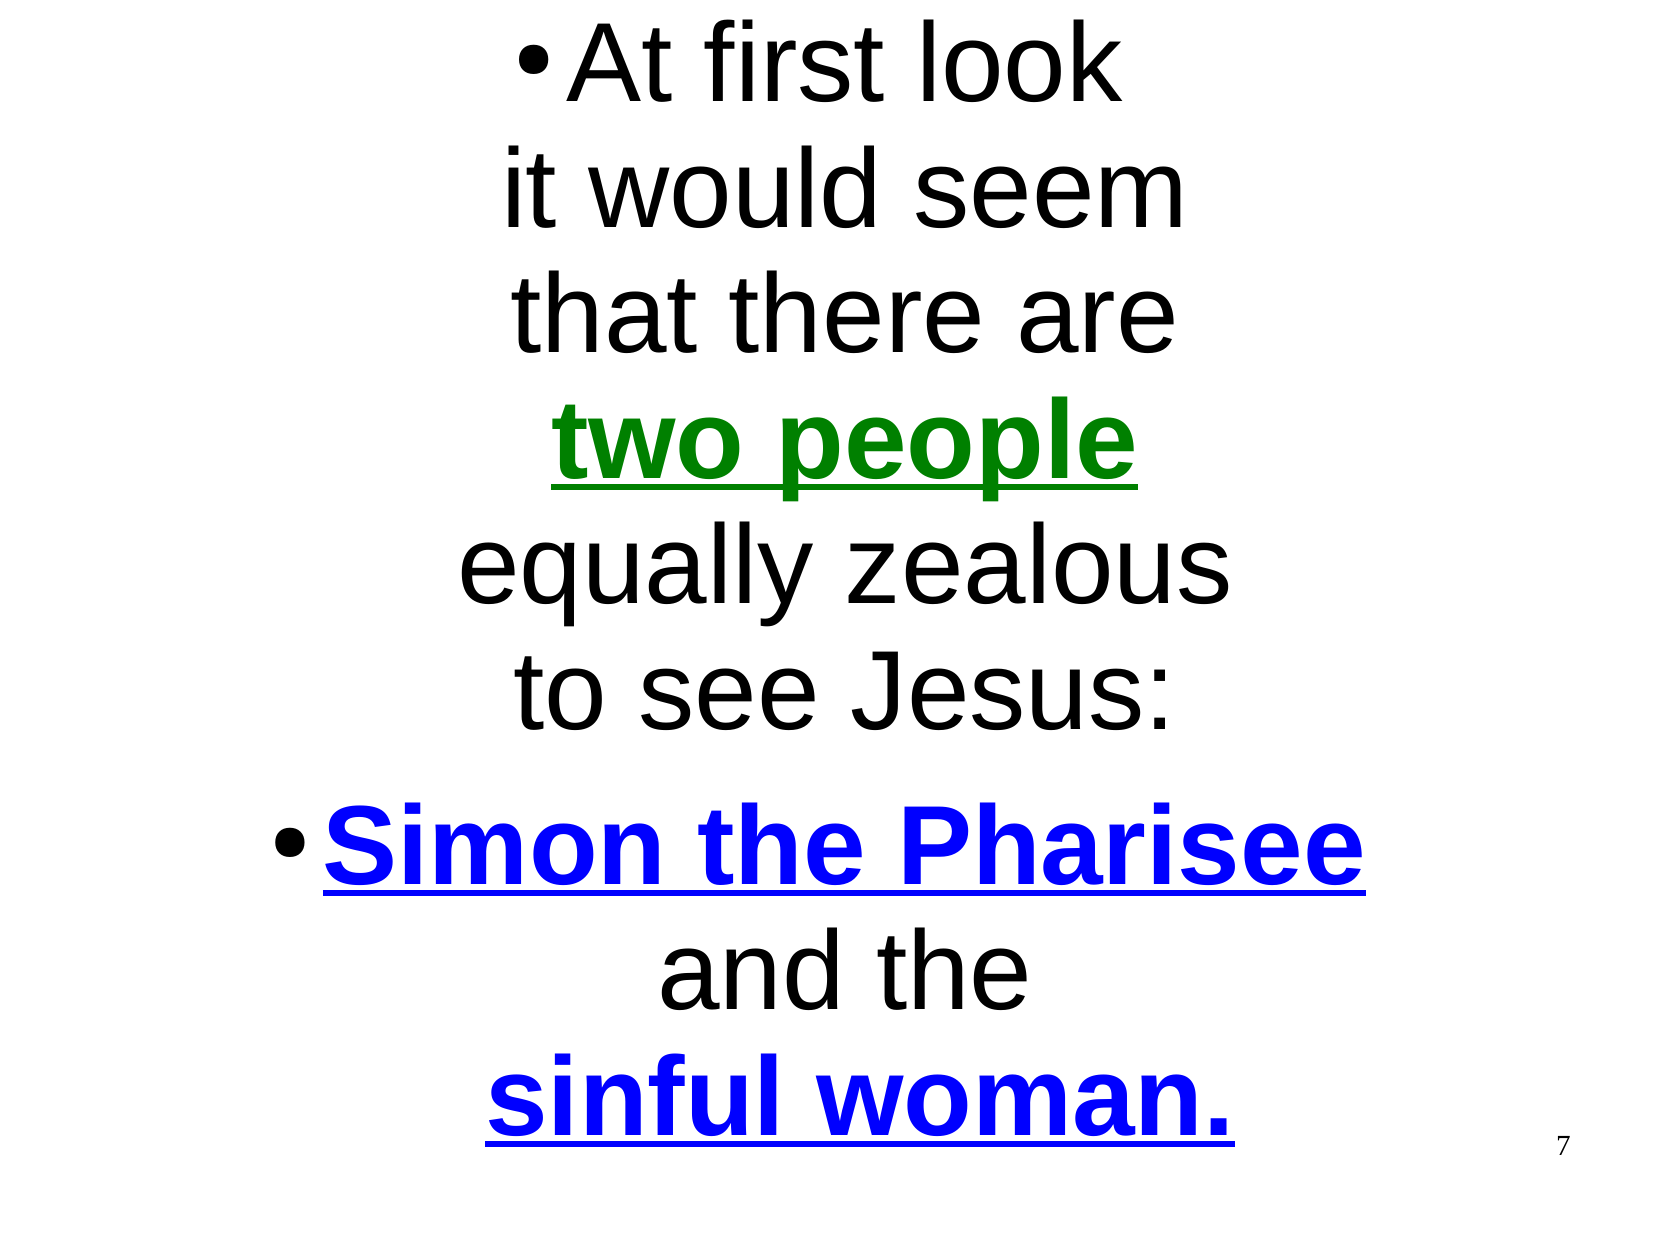

# At first look it would seem that there are two people equally zealous to see Jesus:
Simon the Pharisee
and the
sinful woman.
7